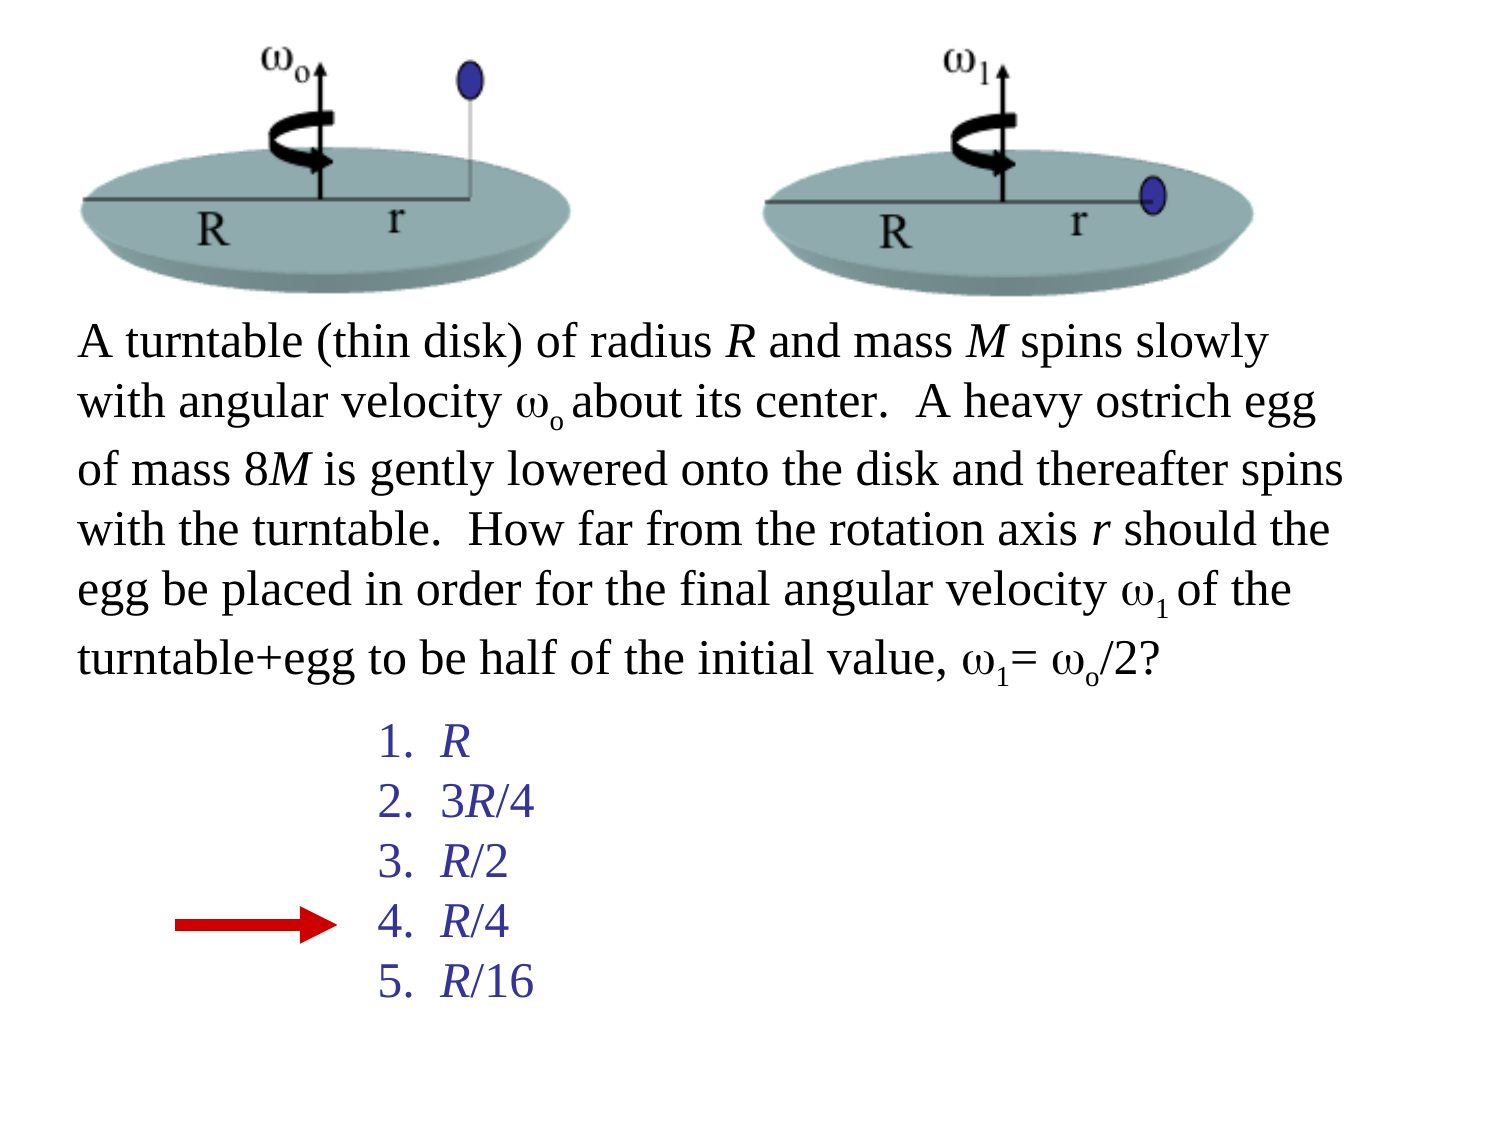

A turntable (thin disk) of radius R and mass M spins slowly with angular velocity ωo about its center. A heavy ostrich egg of mass 8M is gently lowered onto the disk and thereafter spins with the turntable. How far from the rotation axis r should the egg be placed in order for the final angular velocity ω1 of the turntable+egg to be half of the initial value, ω1= ωo/2?
1. R
2. 3R/4
3. R/2
4. R/4
5. R/16